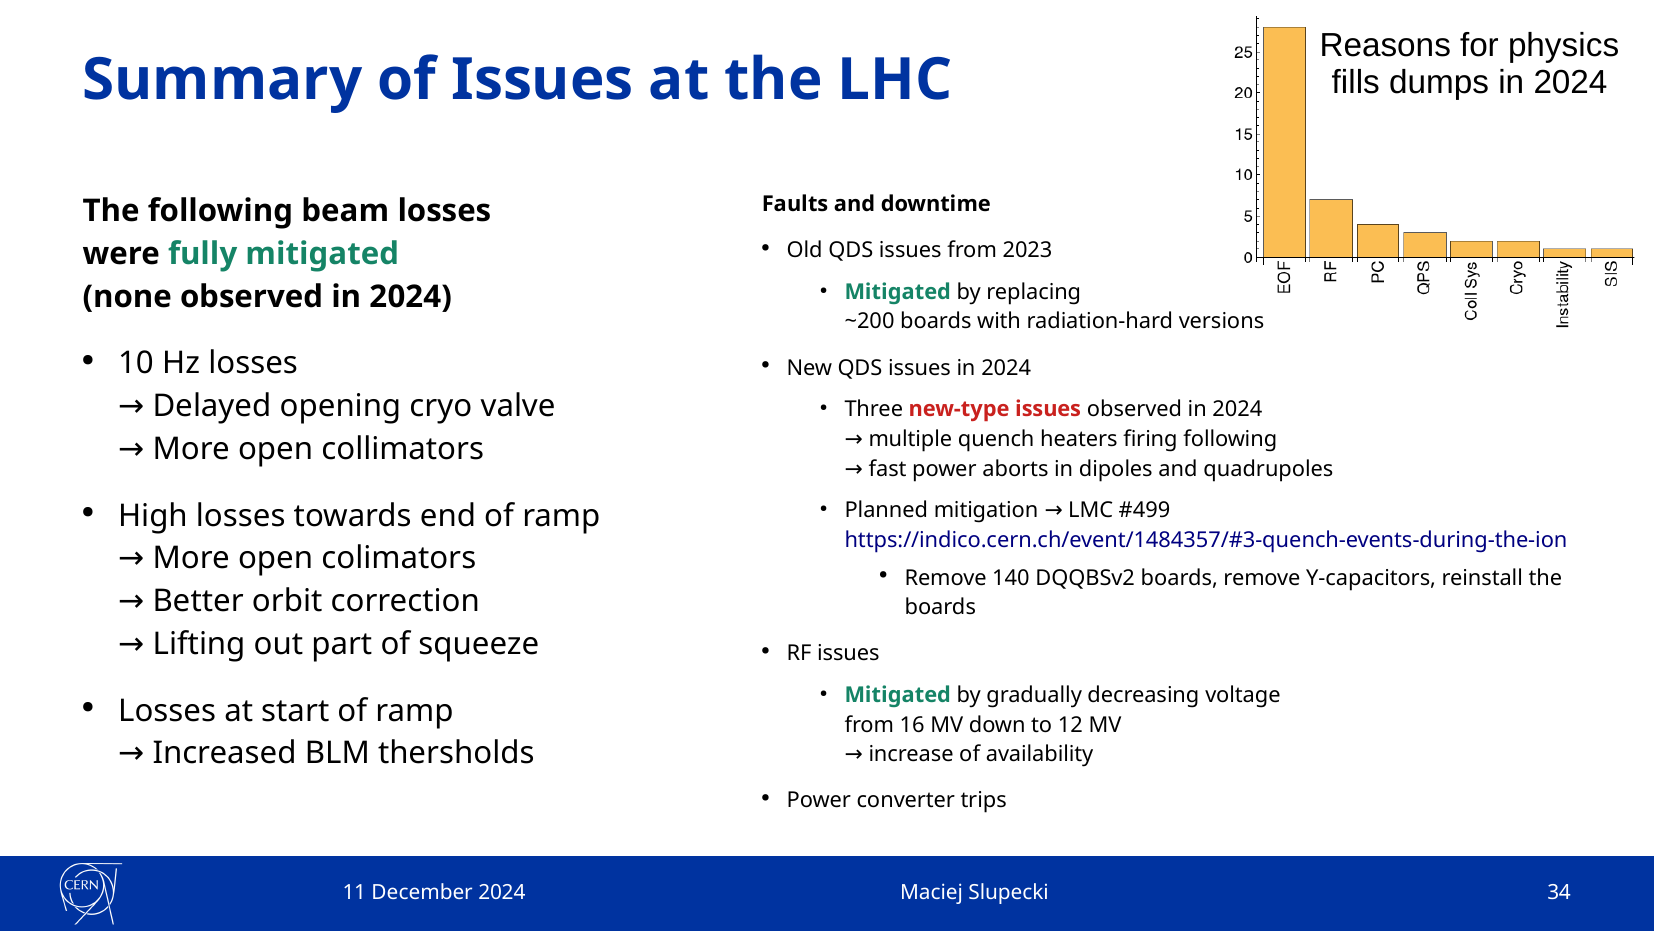

Reasons for physics
fills dumps in 2024
# Summary of Issues at the LHC
The following beam losses
were fully mitigated
(none observed in 2024)
10 Hz losses
→ Delayed opening cryo valve
→ More open collimators
High losses towards end of ramp
→ More open colimators
→ Better orbit correction
→ Lifting out part of squeeze
Losses at start of ramp
→ Increased BLM thersholds
Faults and downtime
Old QDS issues from 2023
Mitigated by replacing
~200 boards with radiation-hard versions
New QDS issues in 2024
Three new-type issues observed in 2024
→ multiple quench heaters firing following
→ fast power aborts in dipoles and quadrupoles
Planned mitigation → LMC #499 https://indico.cern.ch/event/1484357/#3-quench-events-during-the-ion
Remove 140 DQQBSv2 boards, remove Y-capacitors, reinstall the boards
RF issues
Mitigated by gradually decreasing voltage
from 16 MV down to 12 MV
→ increase of availability
Power converter trips
Presenter | Presentation Title
34